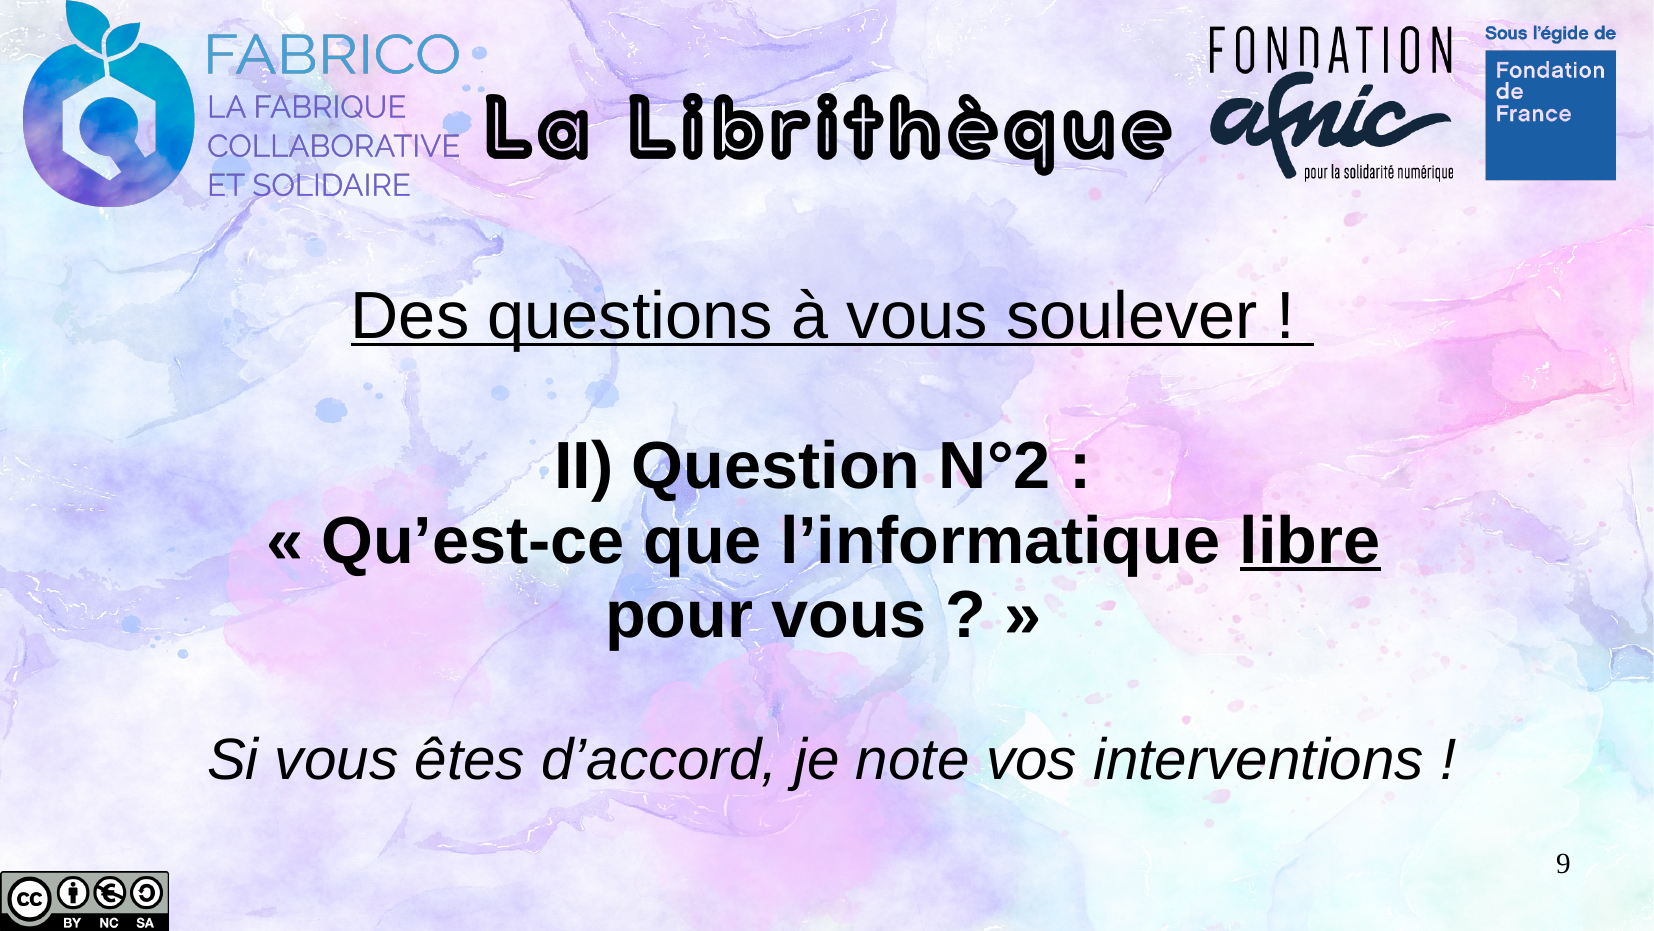

# Des questions à vous soulever !
II) Question N°2 :
« Qu’est-ce que l’informatique libre
pour vous ? »
Si vous êtes d’accord, je note vos interventions !
9